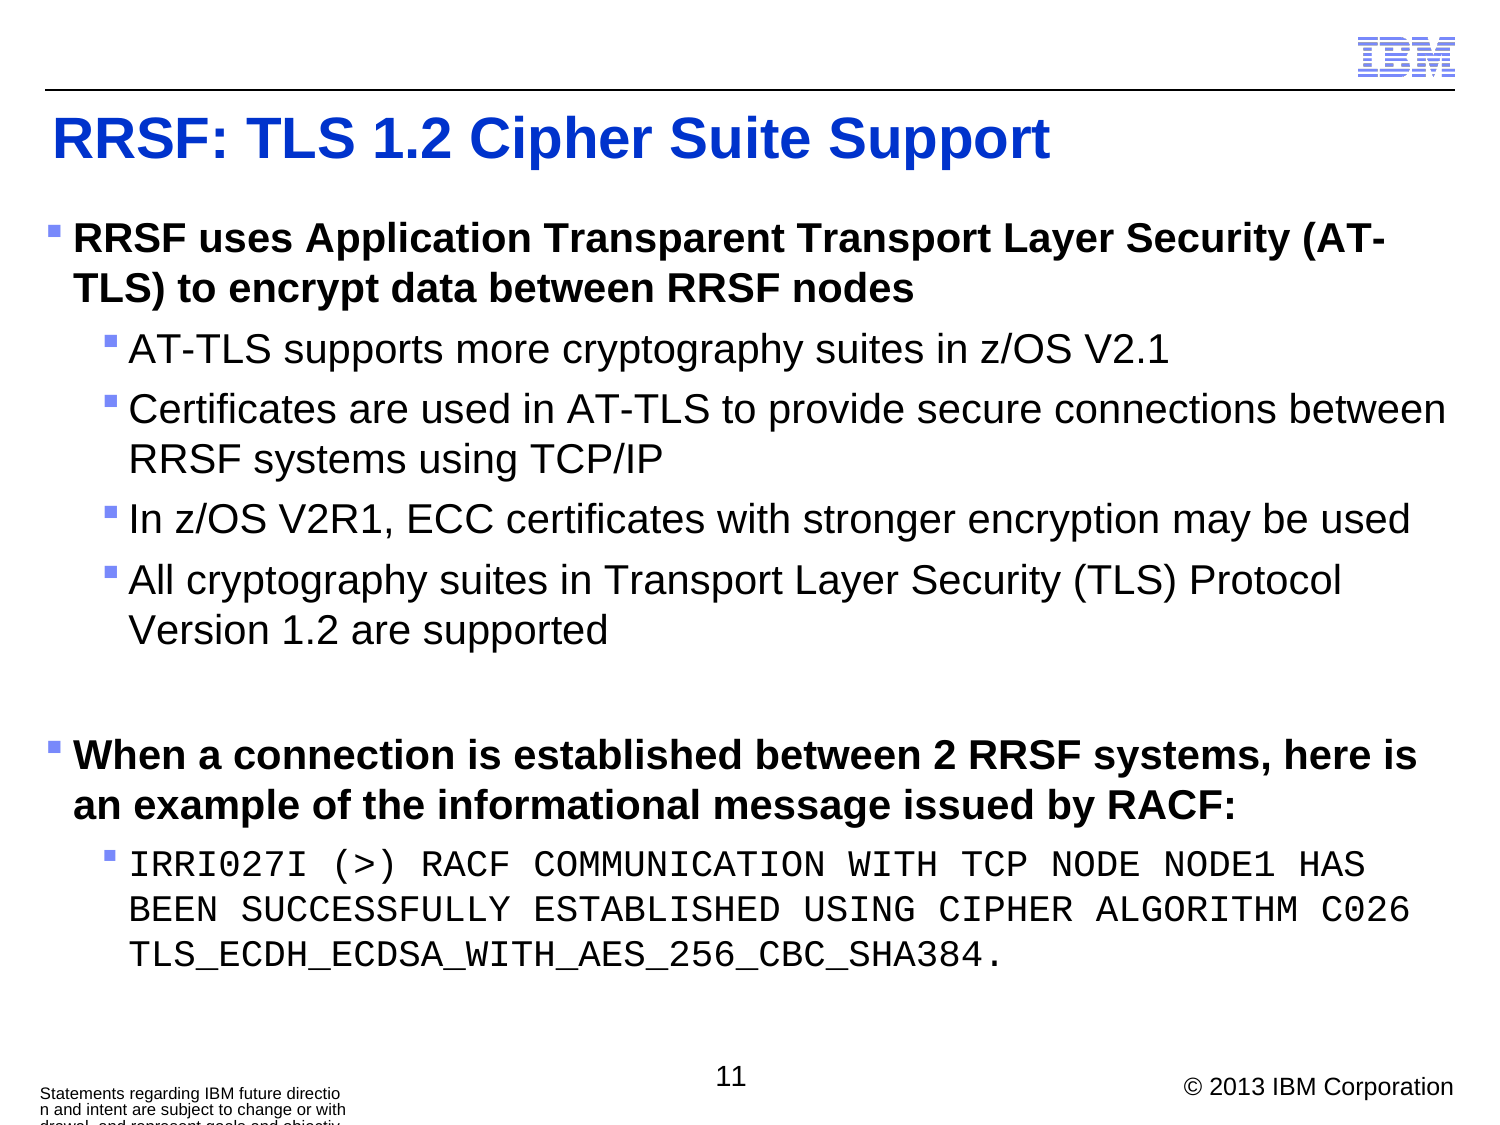

# RRSF: TLS 1.2 Cipher Suite Support
RRSF uses Application Transparent Transport Layer Security (AT-TLS) to encrypt data between RRSF nodes
AT-TLS supports more cryptography suites in z/OS V2.1
Certificates are used in AT-TLS to provide secure connections between RRSF systems using TCP/IP
In z/OS V2R1, ECC certificates with stronger encryption may be used
All cryptography suites in Transport Layer Security (TLS) Protocol Version 1.2 are supported
When a connection is established between 2 RRSF systems, here is an example of the informational message issued by RACF:
IRRI027I (>) RACF COMMUNICATION WITH TCP NODE NODE1 HAS BEEN SUCCESSFULLY ESTABLISHED USING CIPHER ALGORITHM C026 TLS_ECDH_ECDSA_WITH_AES_256_CBC_SHA384.
11
Statements regarding IBM future direction and intent are subject to change or withdrawal, and represent goals and objectives only.